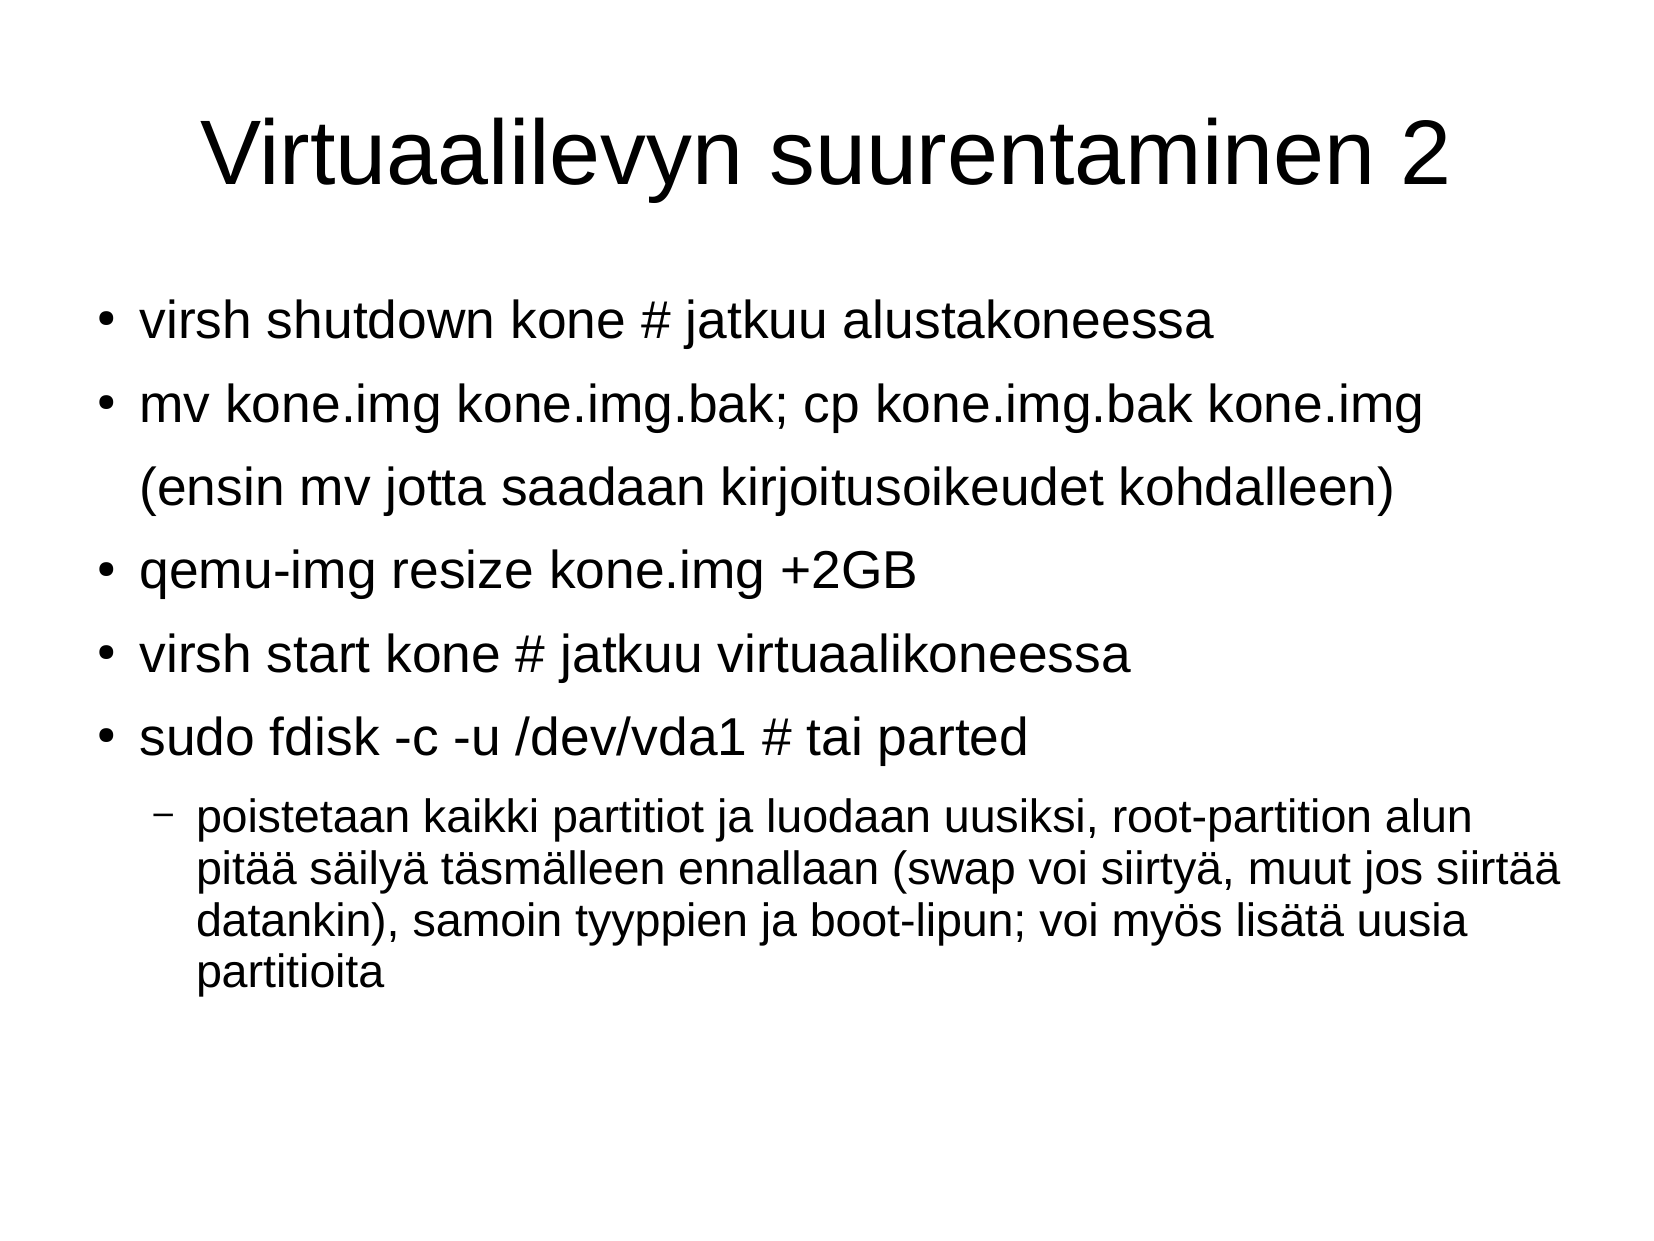

# Virtuaalilevyn suurentaminen 2
virsh shutdown kone # jatkuu alustakoneessa
mv kone.img kone.img.bak; cp kone.img.bak kone.img
(ensin mv jotta saadaan kirjoitusoikeudet kohdalleen)
qemu-img resize kone.img +2GB
virsh start kone # jatkuu virtuaalikoneessa
sudo fdisk -c -u /dev/vda1 # tai parted
poistetaan kaikki partitiot ja luodaan uusiksi, root-partition alun pitää säilyä täsmälleen ennallaan (swap voi siirtyä, muut jos siirtää datankin), samoin tyyppien ja boot-lipun; voi myös lisätä uusia partitioita